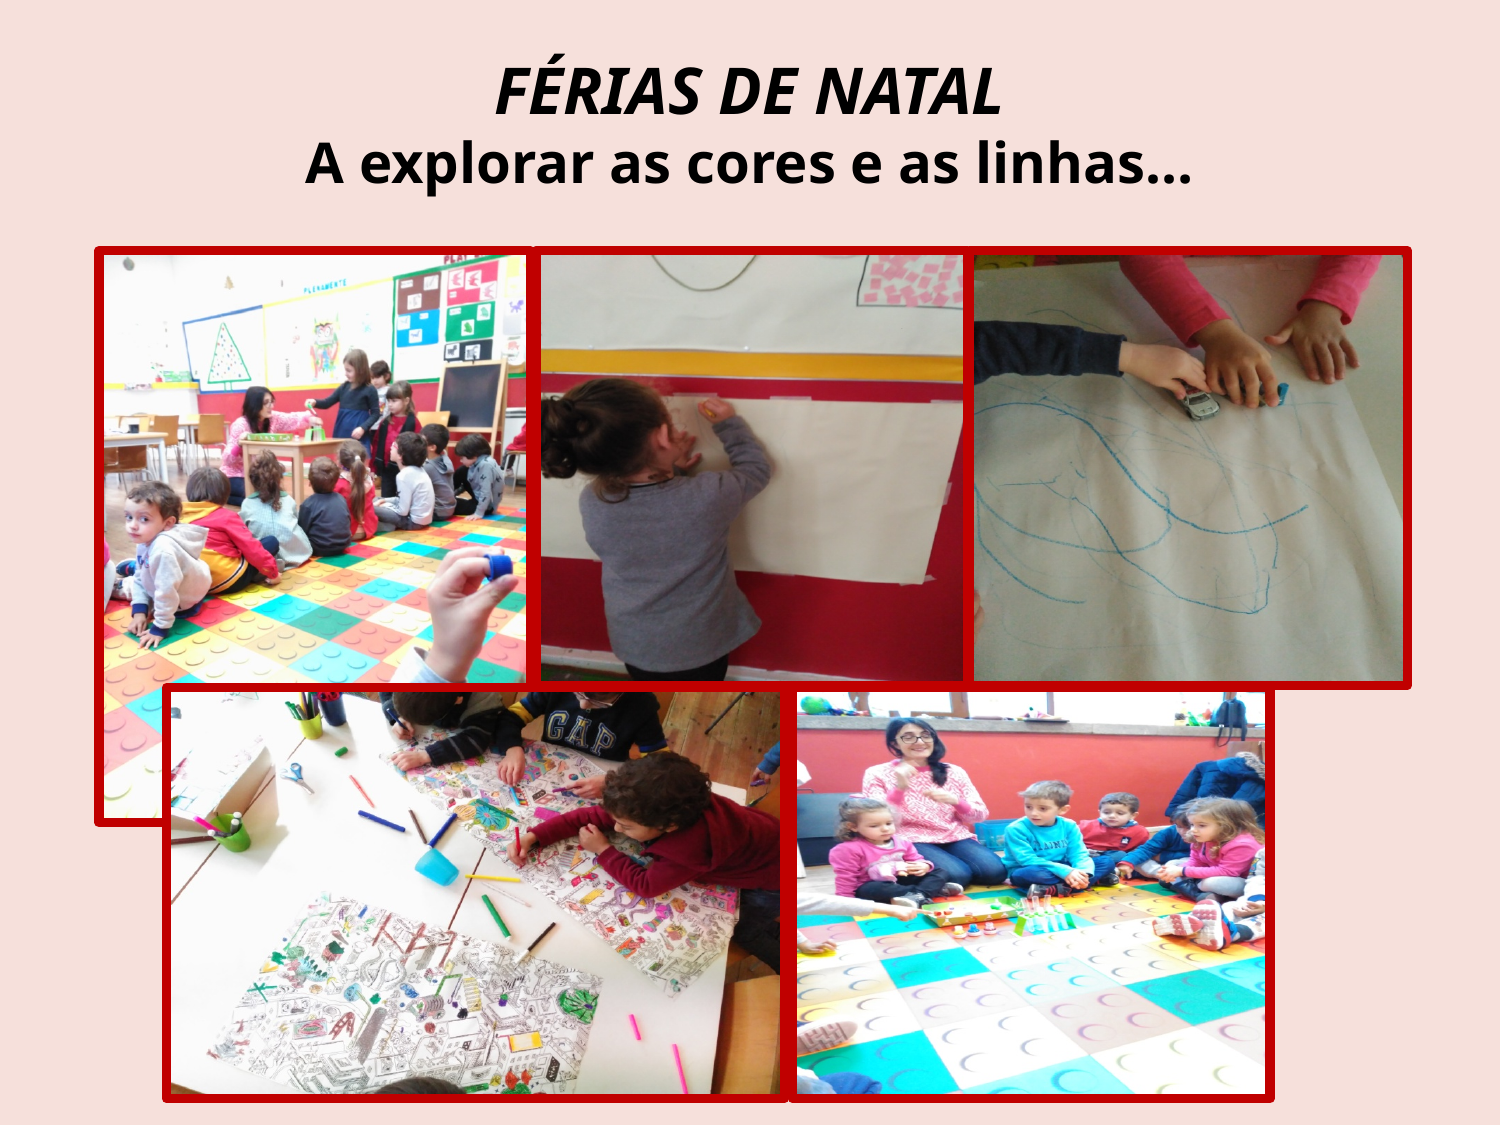

# FÉRIAS DE NATAL A explorar as cores e as linhas…